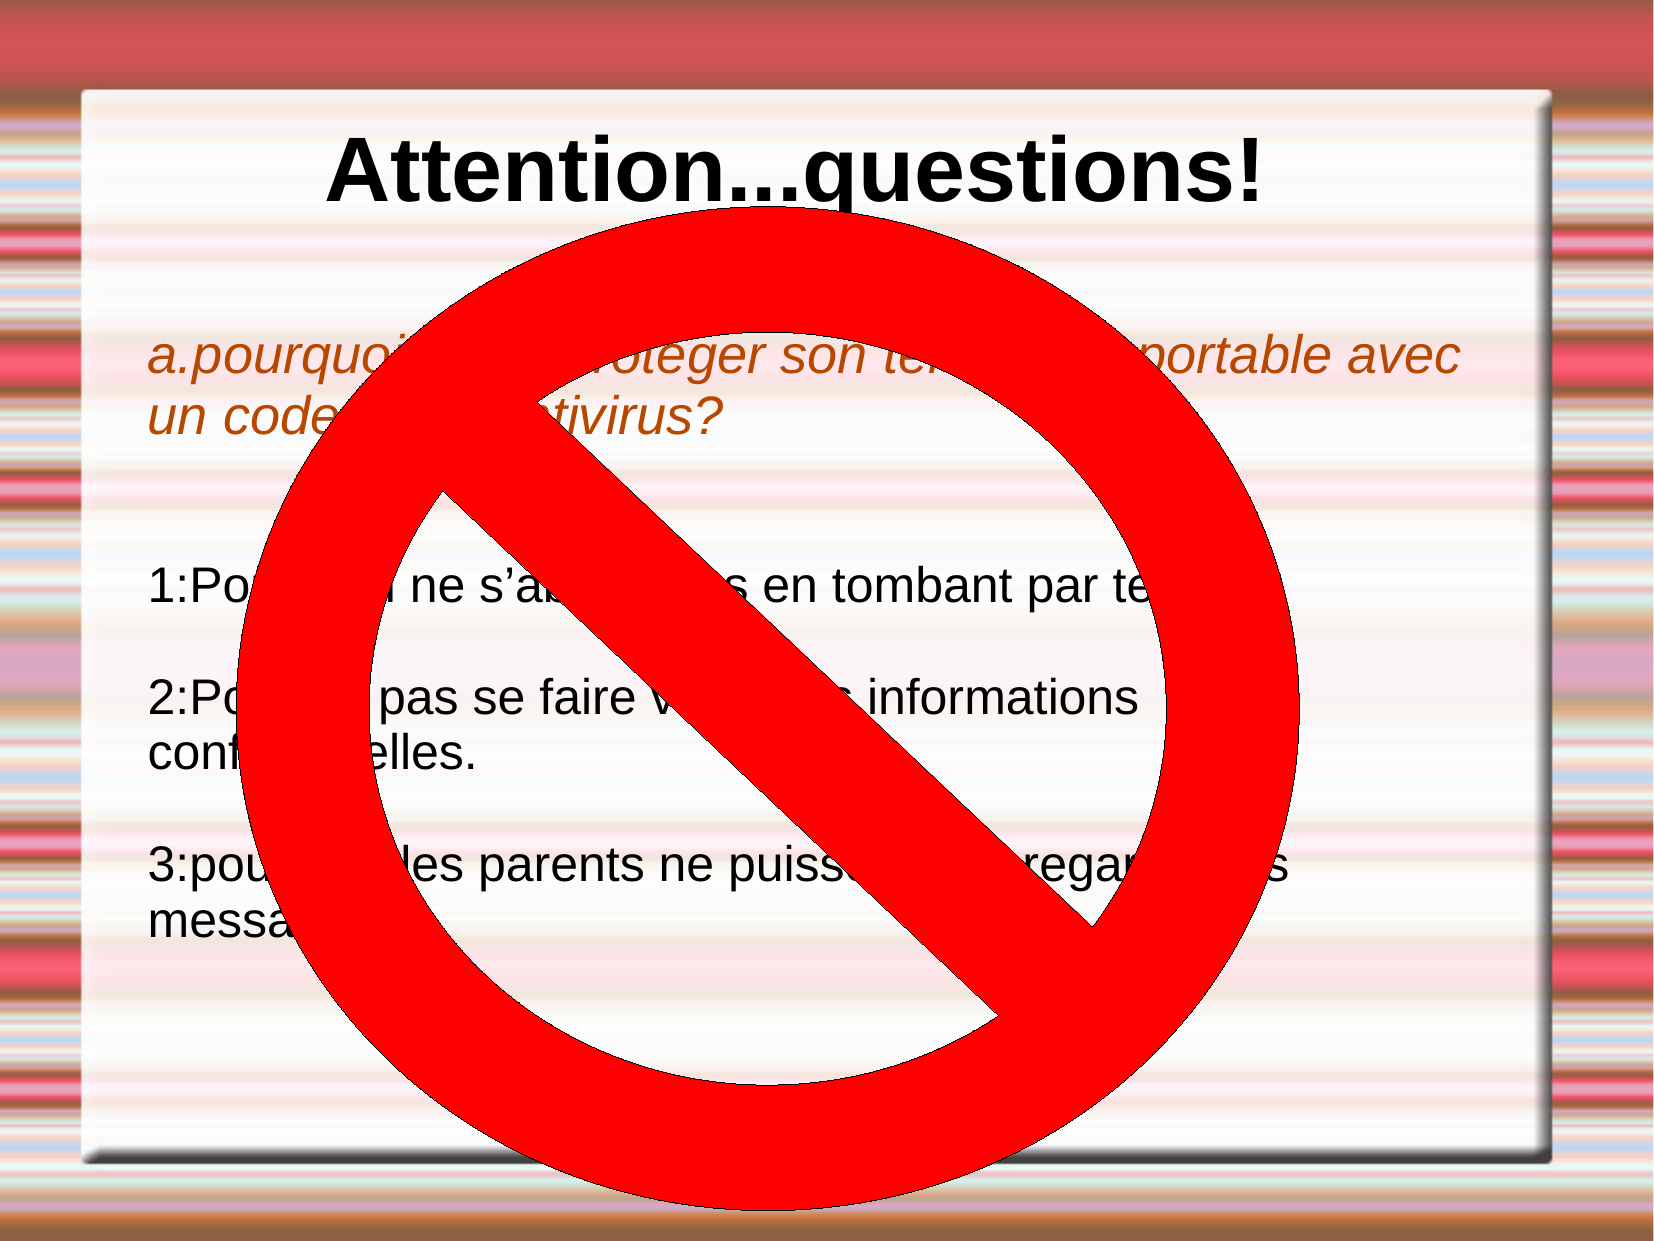

Attention...questions!
a.pourquoi faut il protéger son téléphone portable avec un code et un antivirus?
1:Pour qu'il ne s’abîme pas en tombant par terre.
2:Pour ne pas se faire voler des informations confidentielles.
3:pour que les parents ne puissent pas regarder les messages.